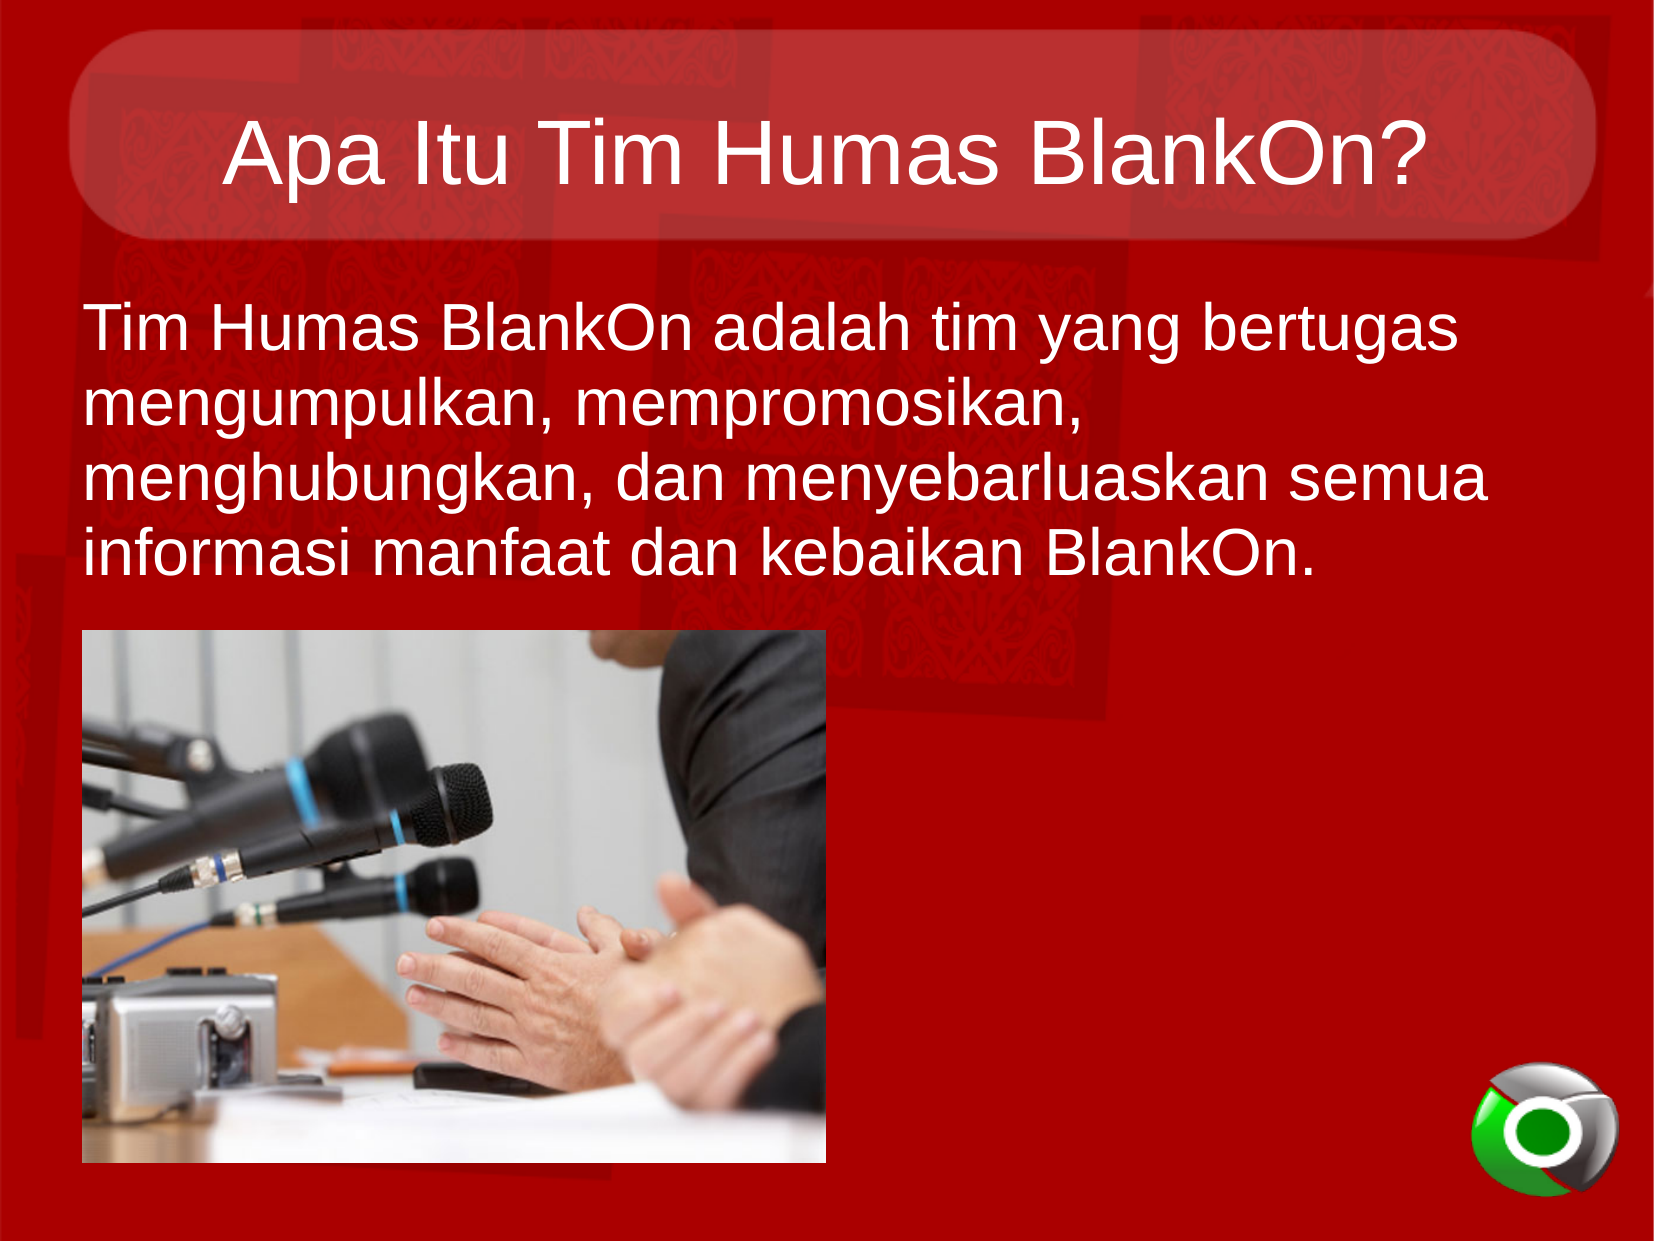

# Apa Itu Tim Humas BlankOn?
Tim Humas BlankOn adalah tim yang bertugas mengumpulkan, mempromosikan, menghubungkan, dan menyebarluaskan semua informasi manfaat dan kebaikan BlankOn.